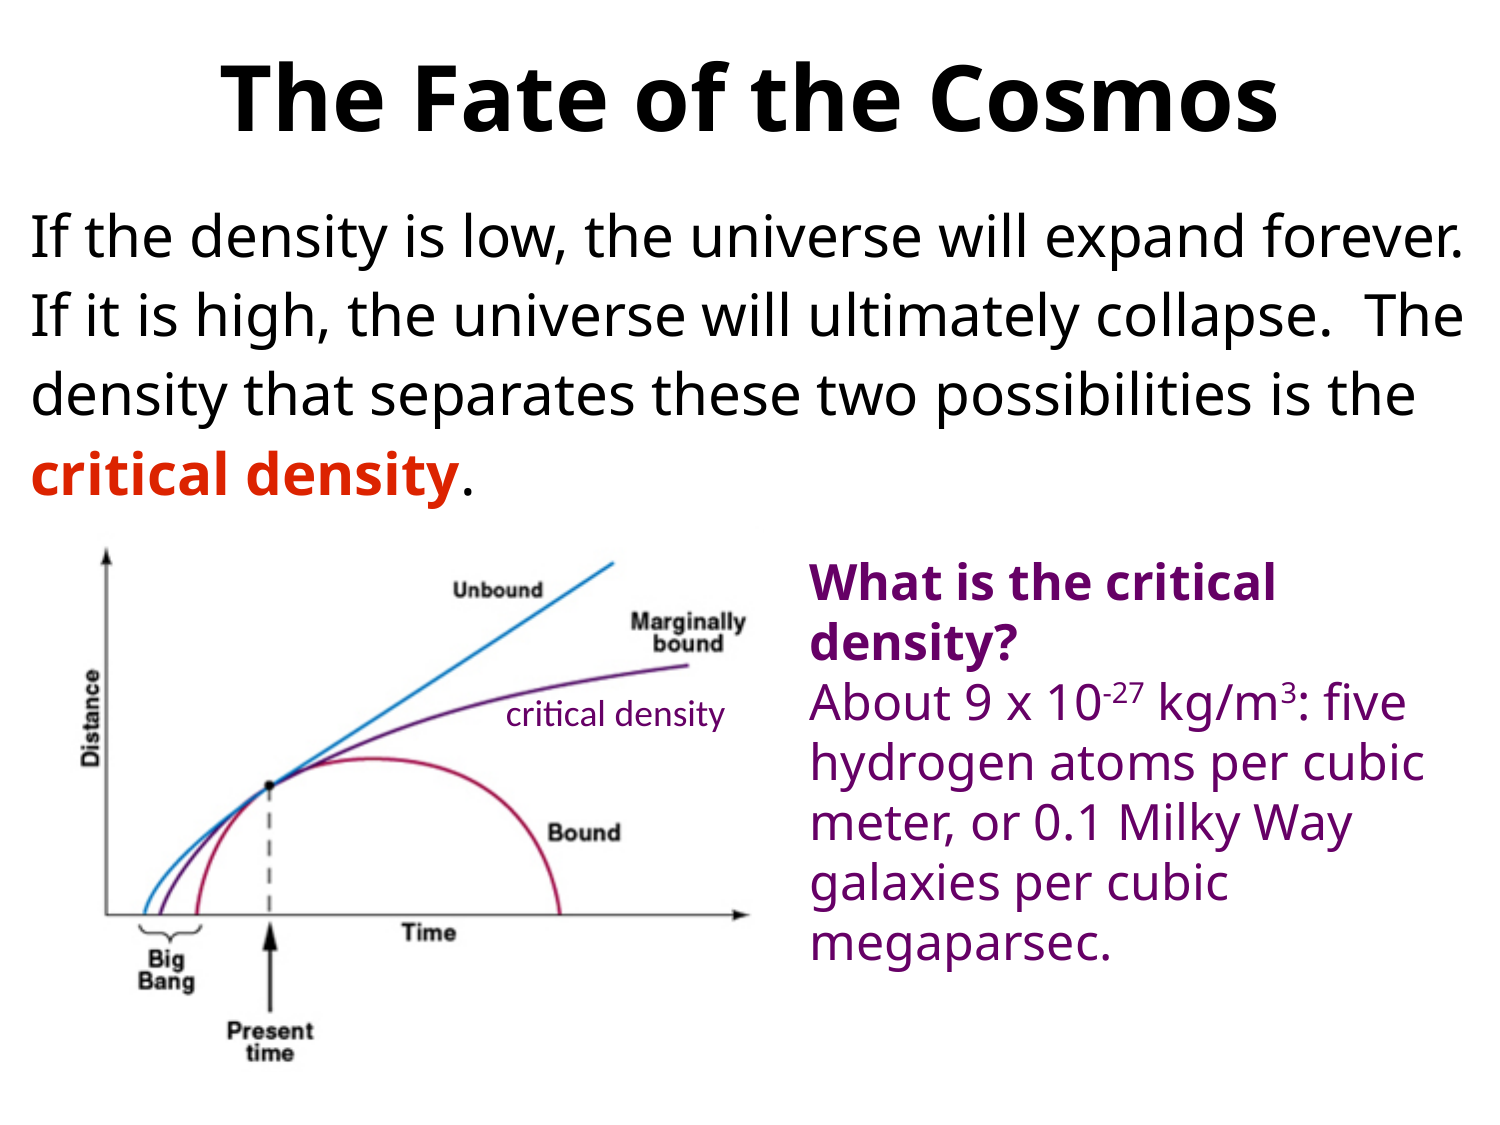

# The Fate of the Cosmos
If the density is low, the universe will expand forever. If it is high, the universe will ultimately collapse. The density that separates these two possibilities is the critical density.
What is the critical density?
About 9 x 10-27 kg/m3: five hydrogen atoms per cubic meter, or 0.1 Milky Way galaxies per cubic megaparsec.
critical density